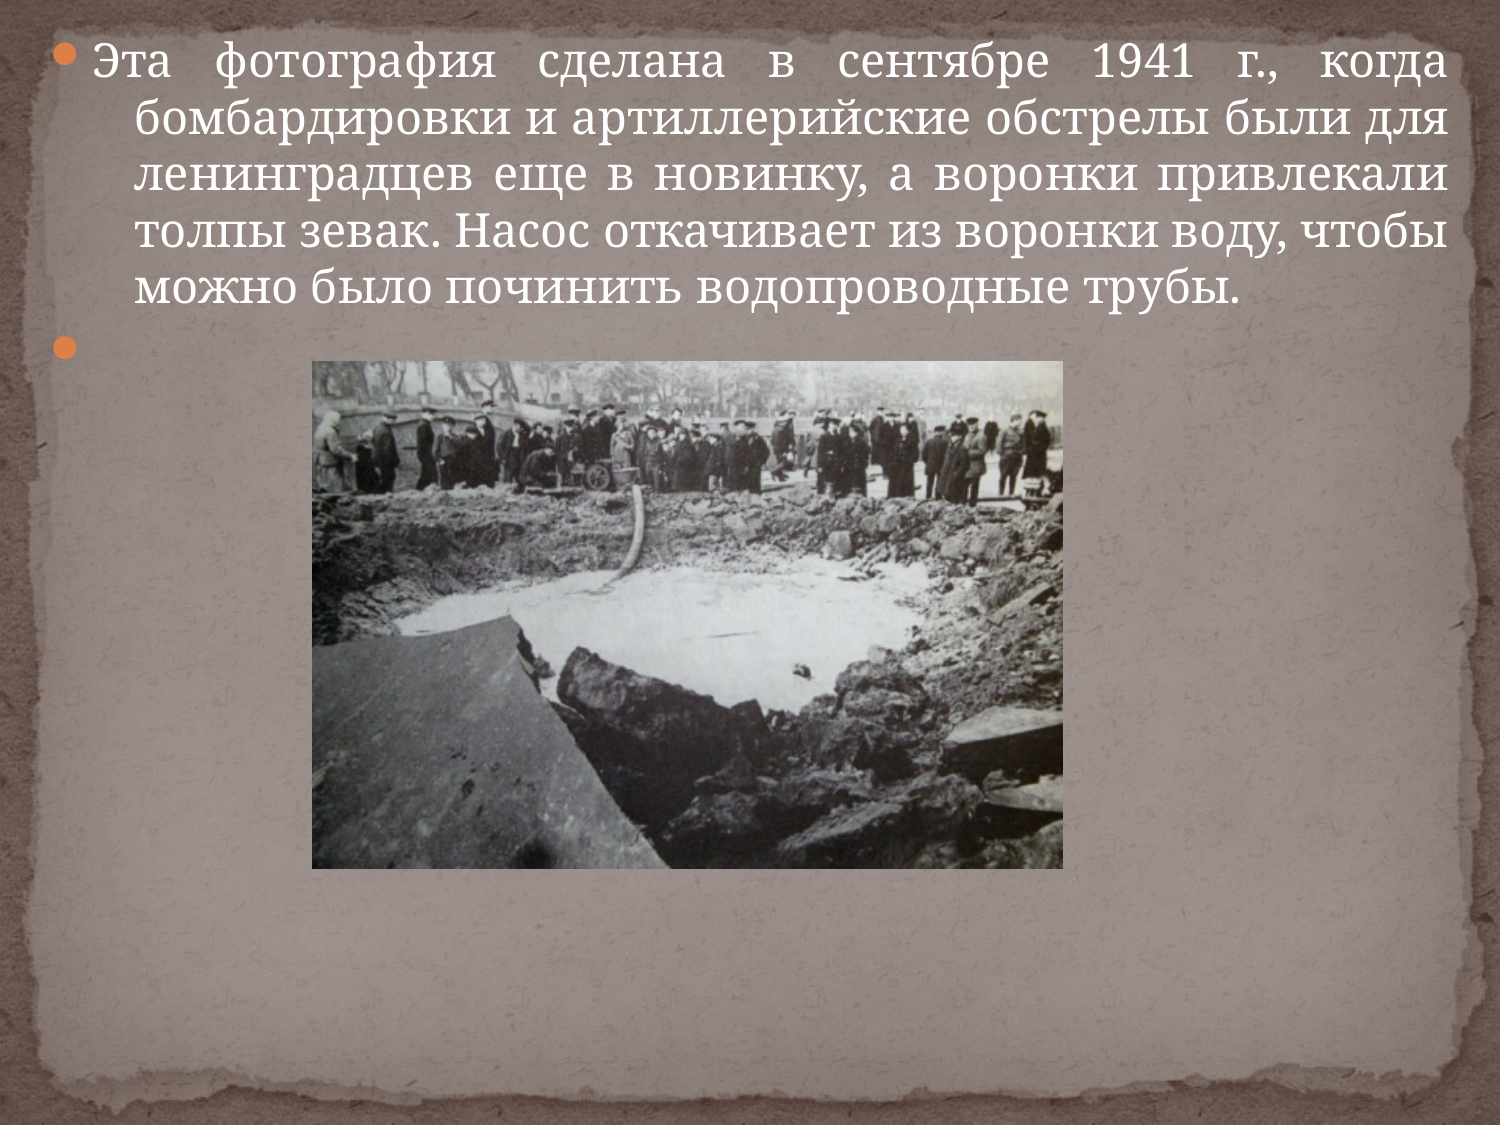

# Эта фотография сделана в сентябре 1941 г., когда бомбардировки и артиллерийские обстрелы были для ленинградцев еще в новинку, а воронки привлекали толпы зевак. Насос откачивает из воронки воду, чтобы можно было починить водопроводные трубы.